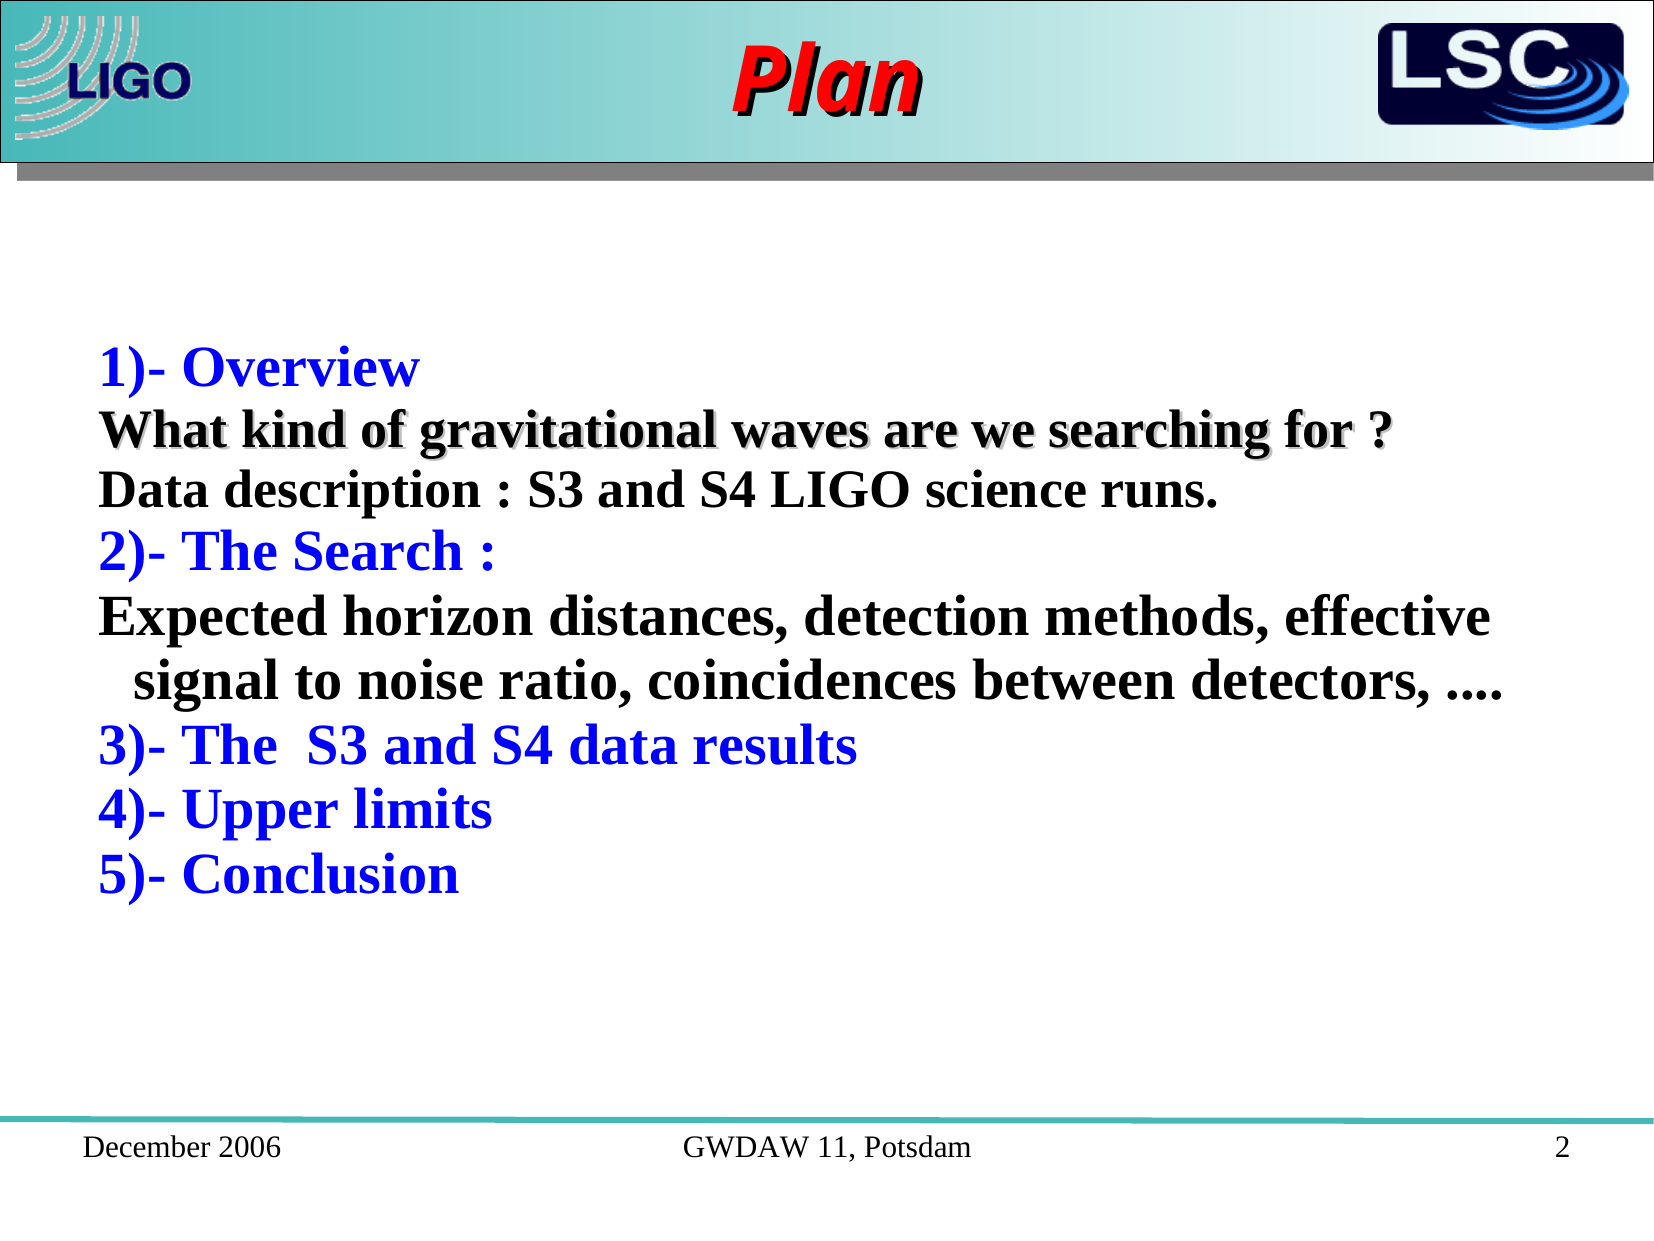

Plan
# 1)- Overview
What kind of gravitational waves are we searching for ?
Data description : S3 and S4 LIGO science runs.
2)- The Search :
Expected horizon distances, detection methods, effective signal to noise ratio, coincidences between detectors, ....
3)- The S3 and S4 data results
4)- Upper limits
5)- Conclusion
2